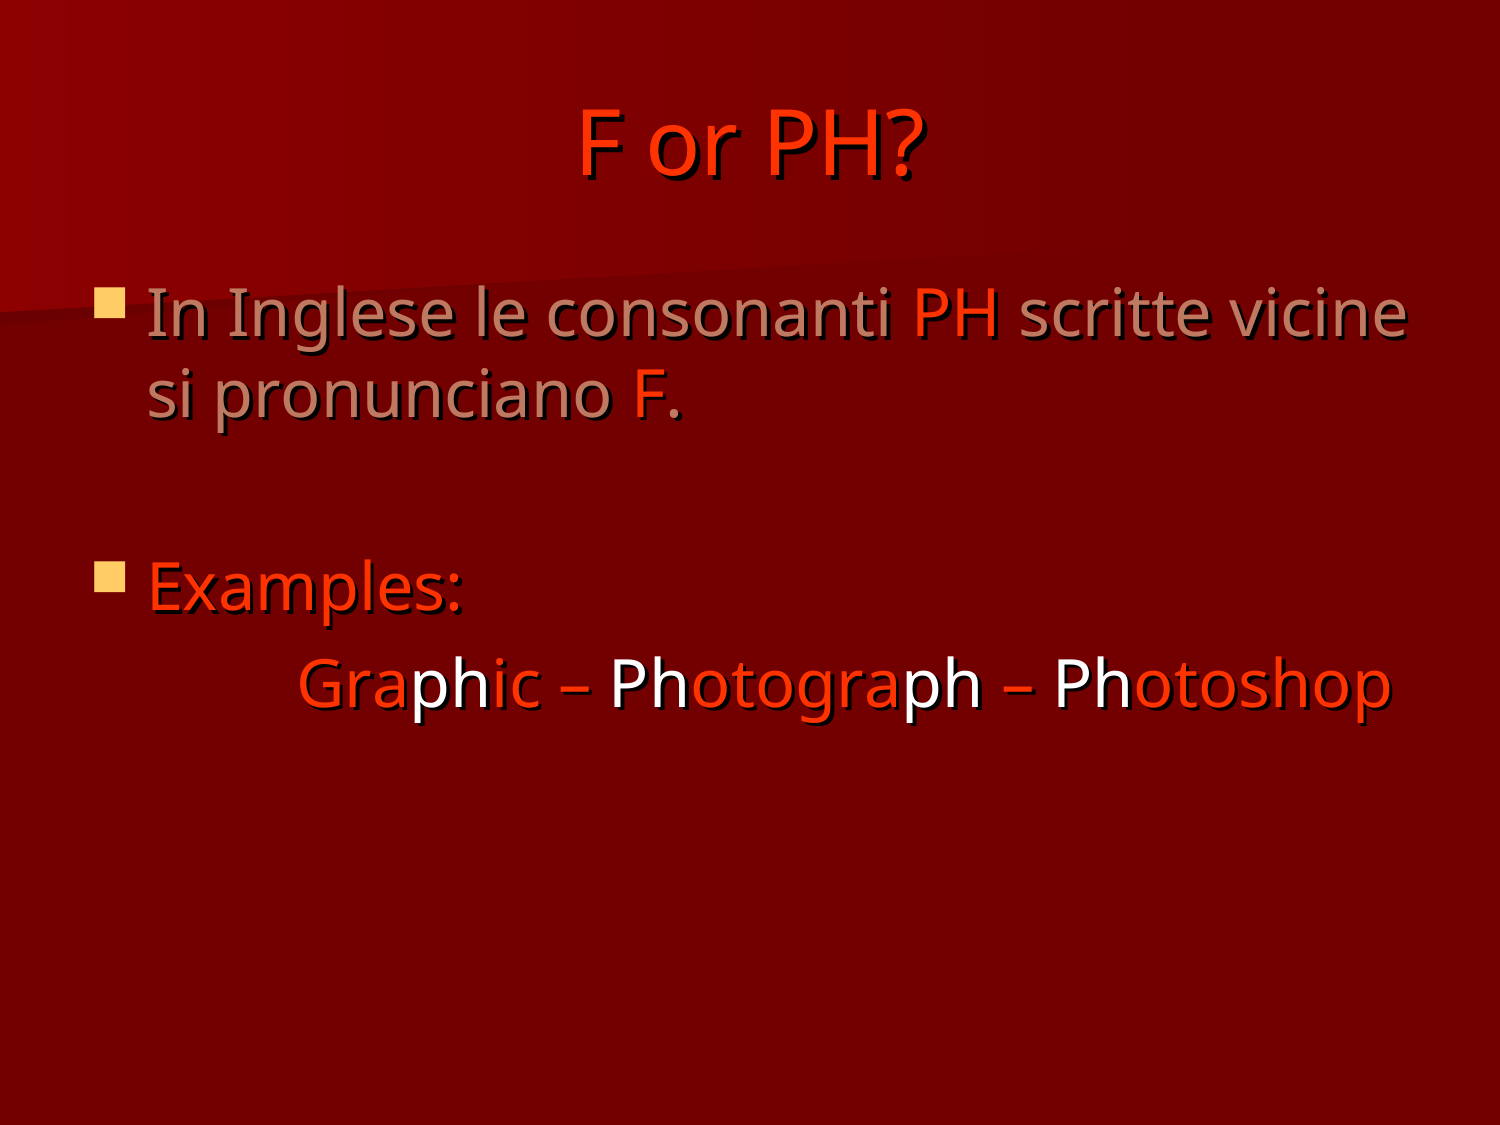

# F or PH?
In Inglese le consonanti PH scritte vicine si pronunciano F.
Examples:
		Graphic – Photograph – Photoshop